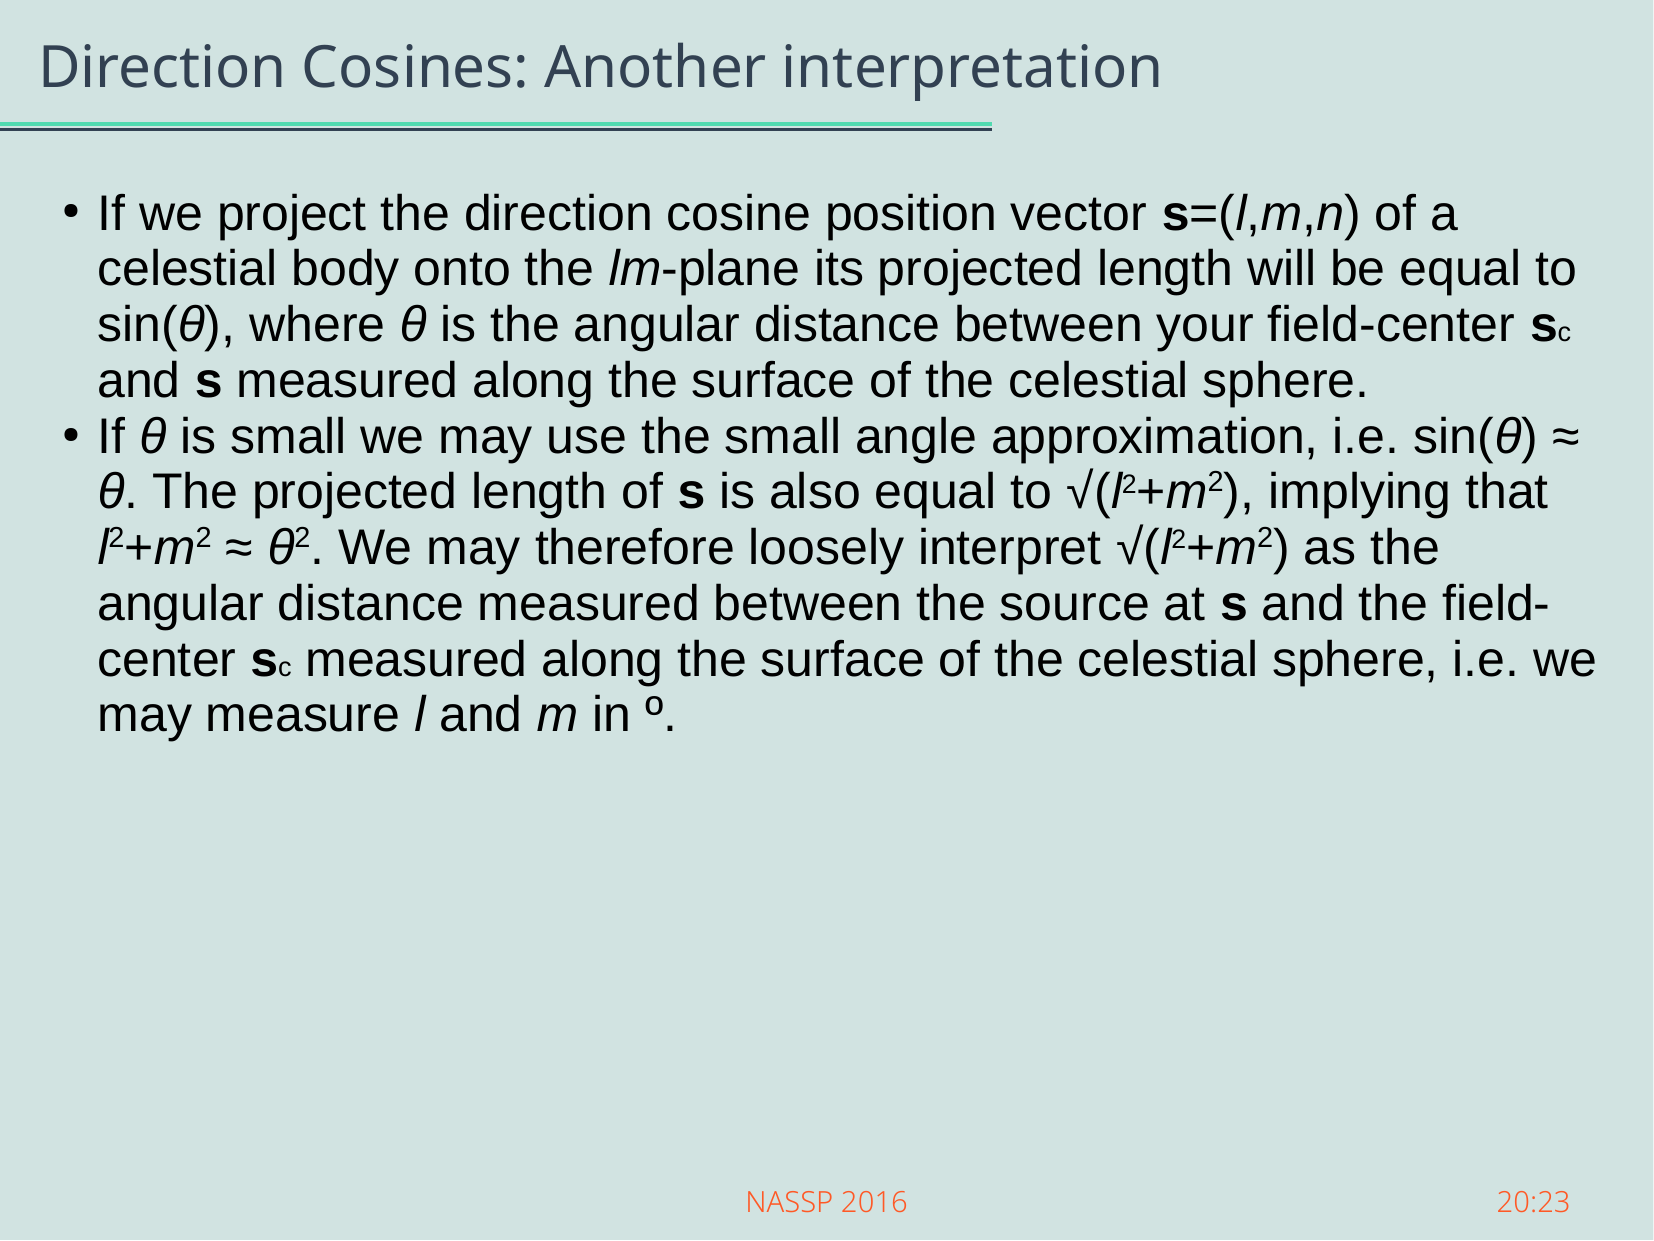

Direction Cosines: Another interpretation
If we project the direction cosine position vector s=(l,m,n) of a celestial body onto the lm-plane its projected length will be equal to sin(θ), where θ is the angular distance between your field-center sc and s measured along the surface of the celestial sphere.
If θ is small we may use the small angle approximation, i.e. sin(θ) ≈ θ. The projected length of s is also equal to √(l2+m2), implying that l2+m2 ≈ θ2. We may therefore loosely interpret √(l2+m2) as the angular distance measured between the source at s and the field-center sc measured along the surface of the celestial sphere, i.e. we may measure l and m in º.
NASSP 2016
20